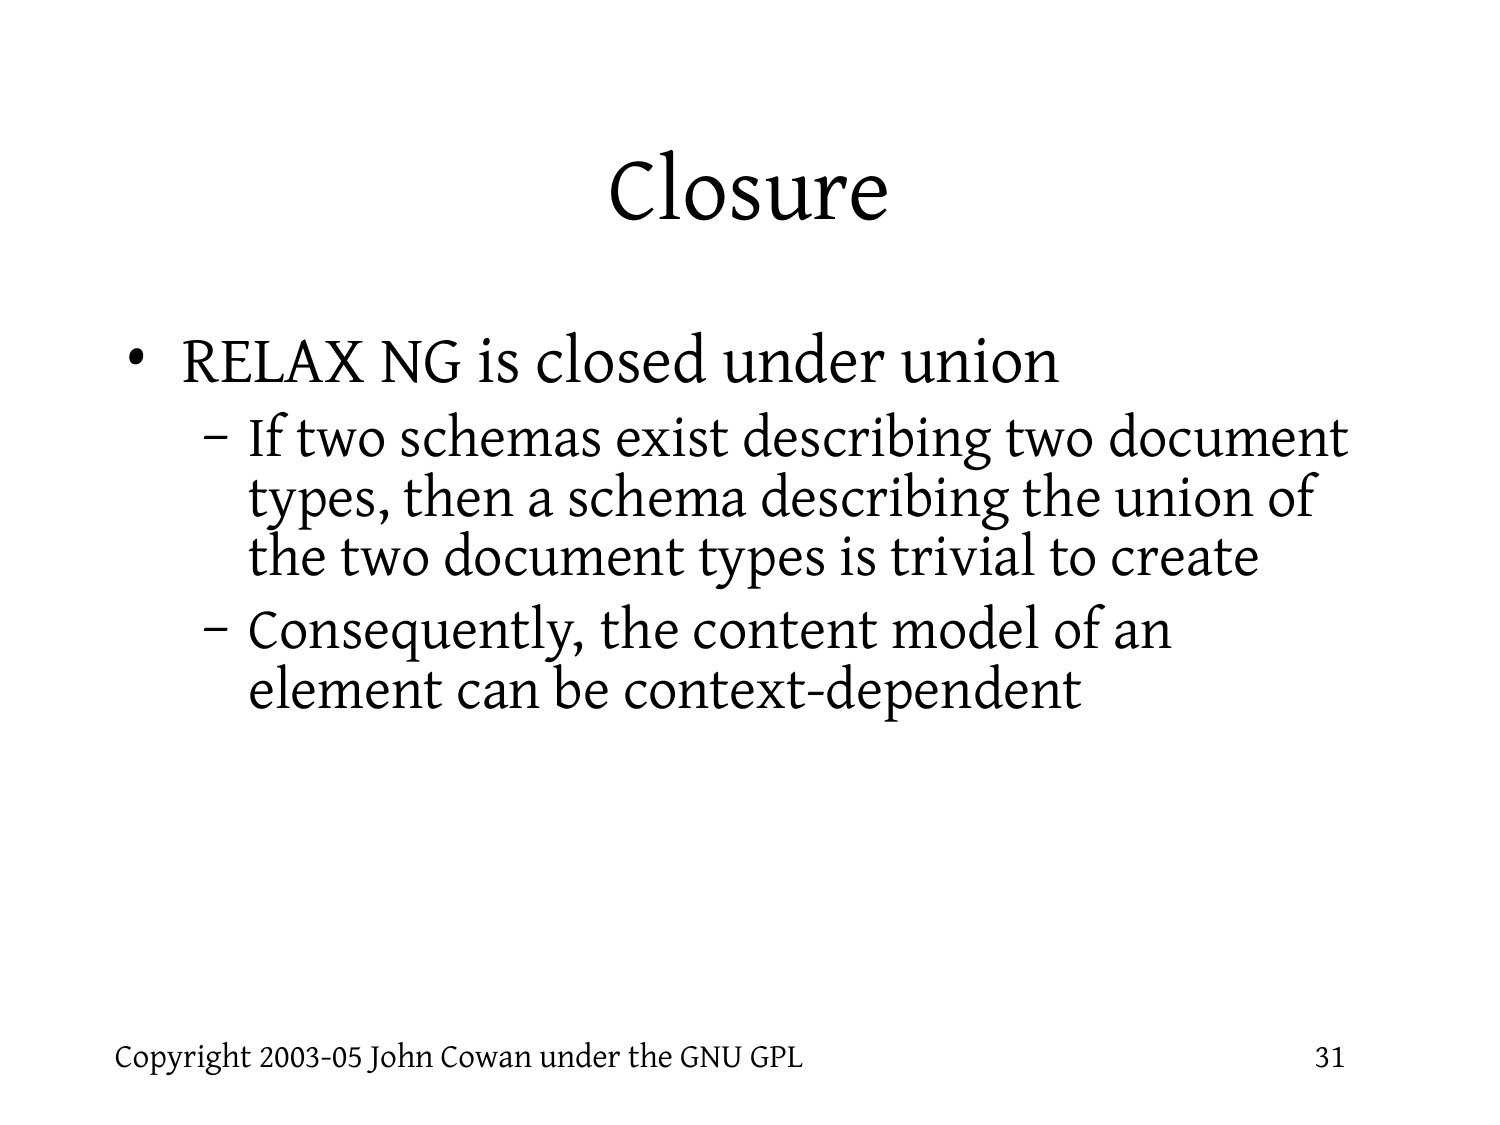

# Closure
RELAX NG is closed under union
If two schemas exist describing two document types, then a schema describing the union of the two document types is trivial to create
Consequently, the content model of an element can be context-dependent